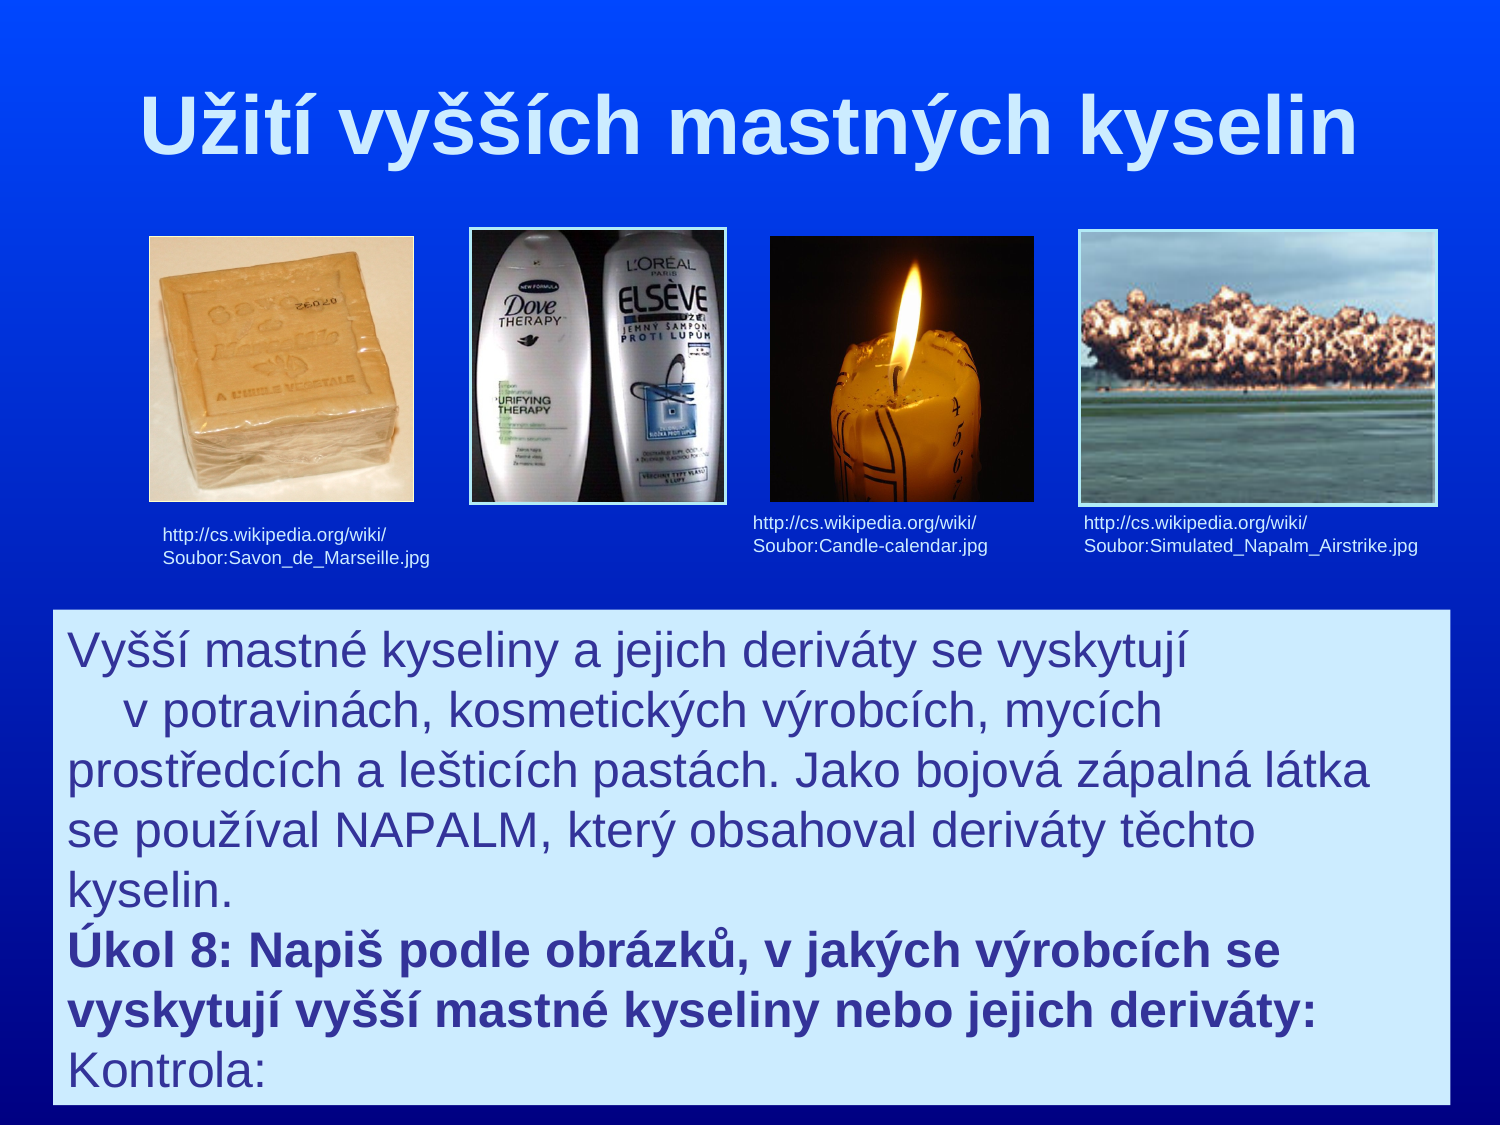

# Užití vyšších mastných kyselin
http://cs.wikipedia.org/wiki/Soubor:Candle-calendar.jpg
http://cs.wikipedia.org/wiki/Soubor:Simulated_Napalm_Airstrike.jpg
http://cs.wikipedia.org/wiki/Soubor:Savon_de_Marseille.jpg
Vyšší mastné kyseliny a jejich deriváty se vyskytují v potravinách, kosmetických výrobcích, mycích prostředcích a lešticích pastách. Jako bojová zápalná látka se používal NAPALM, který obsahoval deriváty těchto kyselin.
Úkol 8: Napiš podle obrázků, v jakých výrobcích se vyskytují vyšší mastné kyseliny nebo jejich deriváty:
Kontrola: mýdla, šampony, svíčky, NAPALM